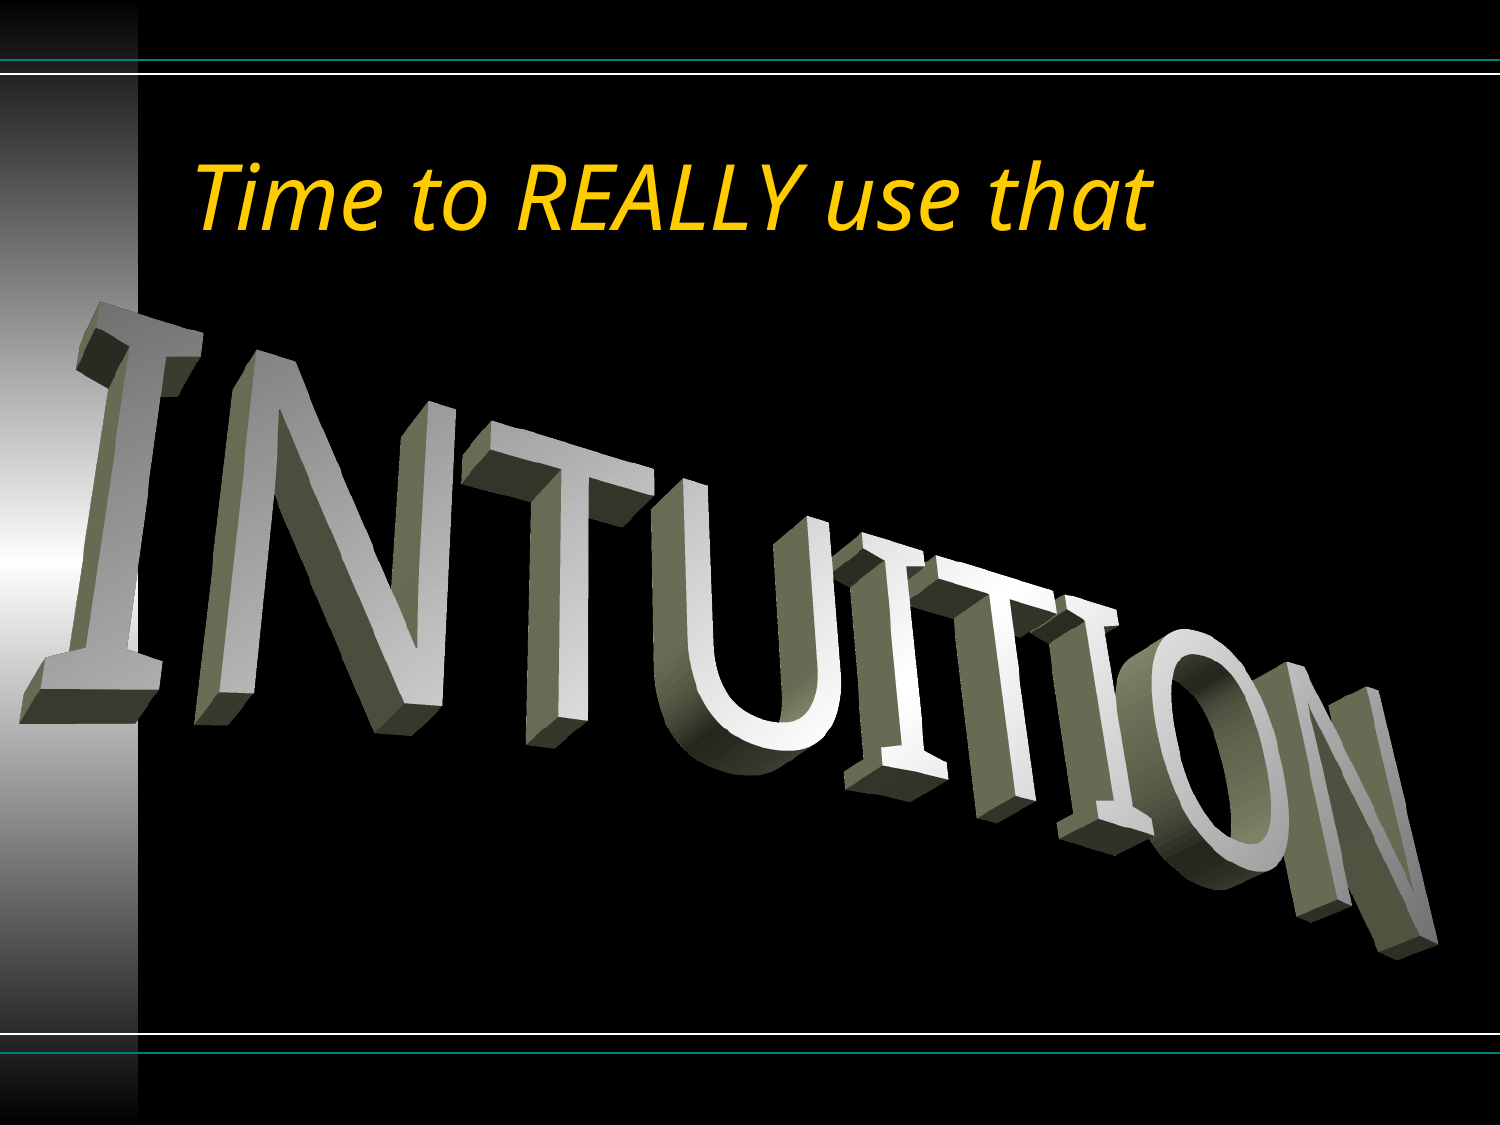

# Time to REALLY use that
INTUITION